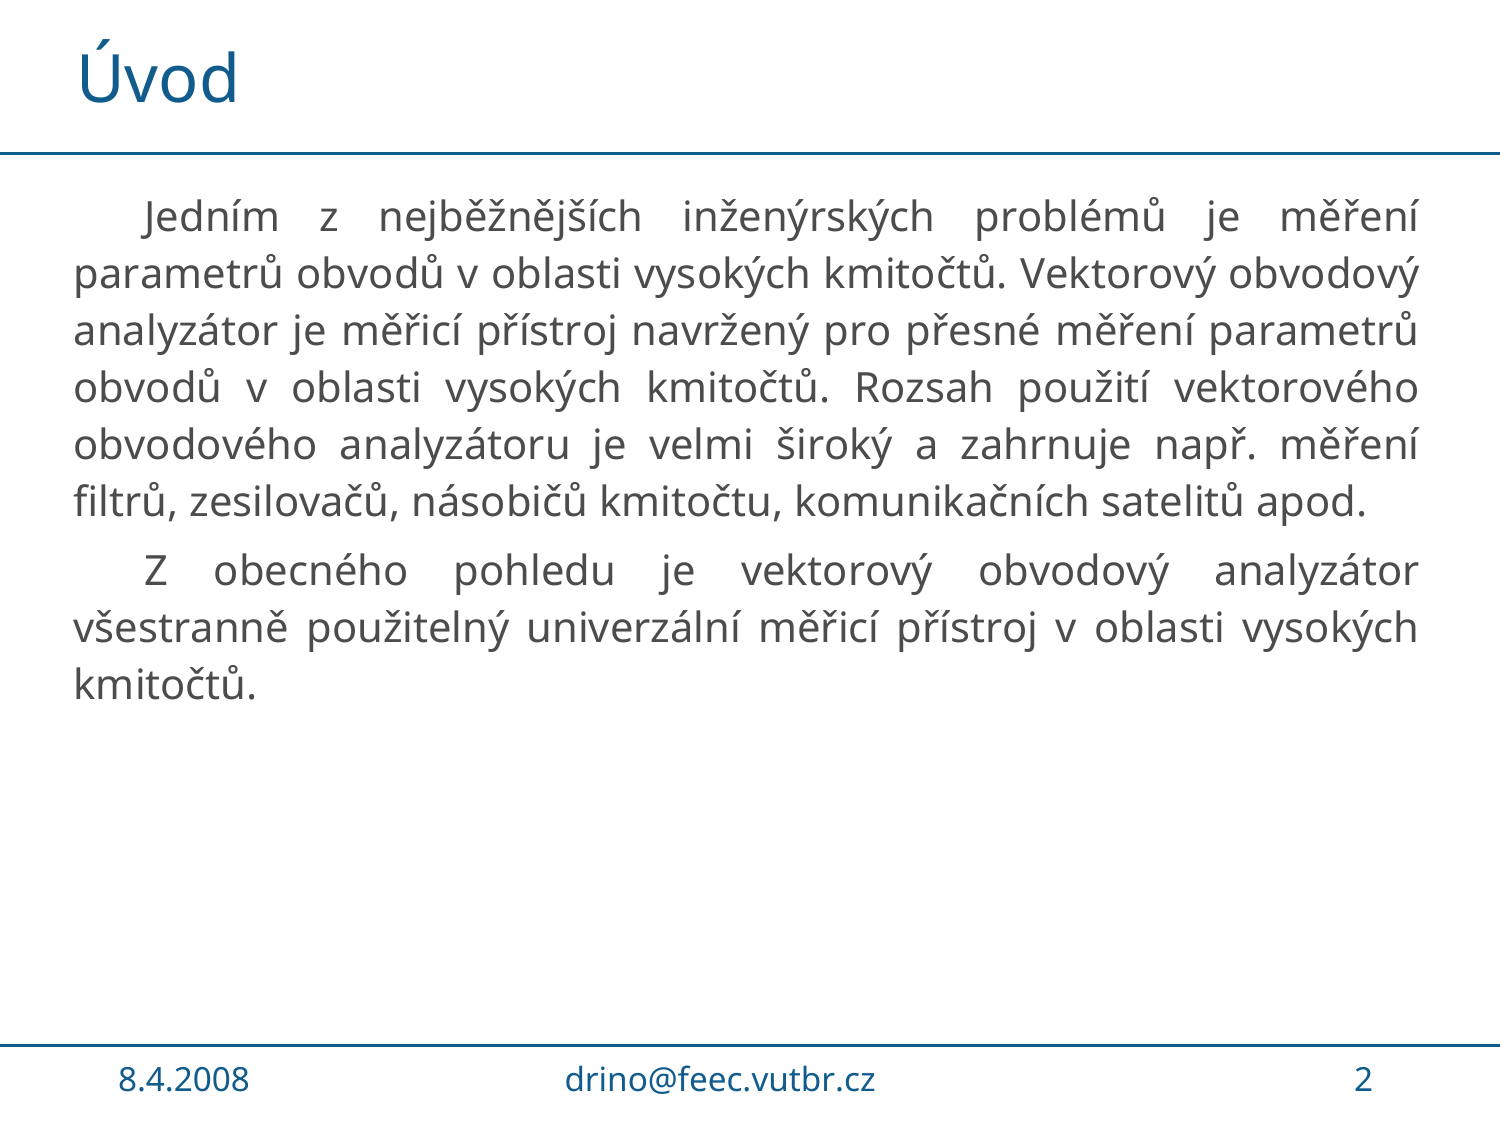

# Úvod
Jedním z nejběžnějších inženýrských problémů je měření parametrů obvodů v oblasti vysokých kmitočtů. Vektorový obvodový analyzátor je měřicí přístroj navržený pro přesné měření parametrů obvodů v oblasti vysokých kmitočtů. Rozsah použití vektorového obvodového analyzátoru je velmi široký a zahrnuje např. měření filtrů, zesilovačů, násobičů kmitočtu, komunikačních satelitů apod.
Z obecného pohledu je vektorový obvodový analyzátor všestranně použitelný univerzální měřicí přístroj v oblasti vysokých kmitočtů.
8.4.2008
drino@feec.vutbr.cz